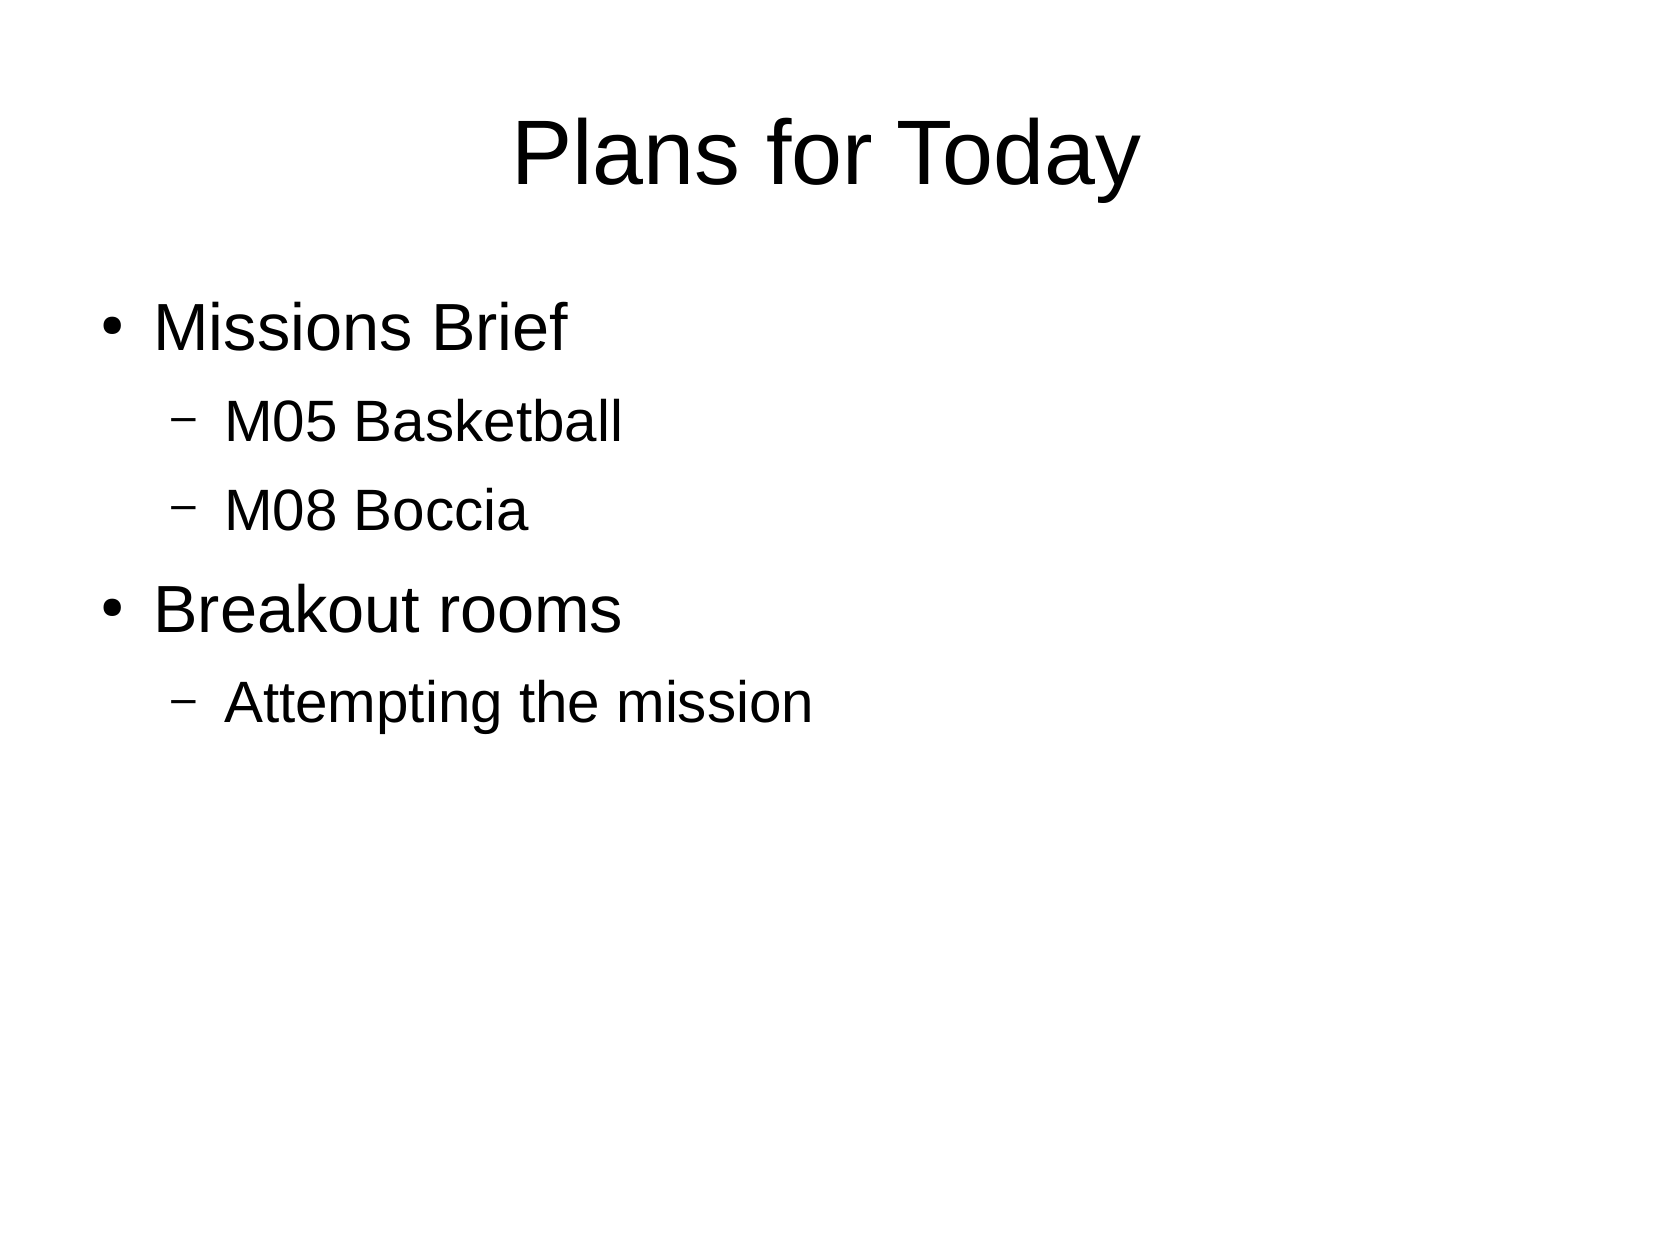

# Plans for Today
Missions Brief
M05 Basketball
M08 Boccia
Breakout rooms
Attempting the mission